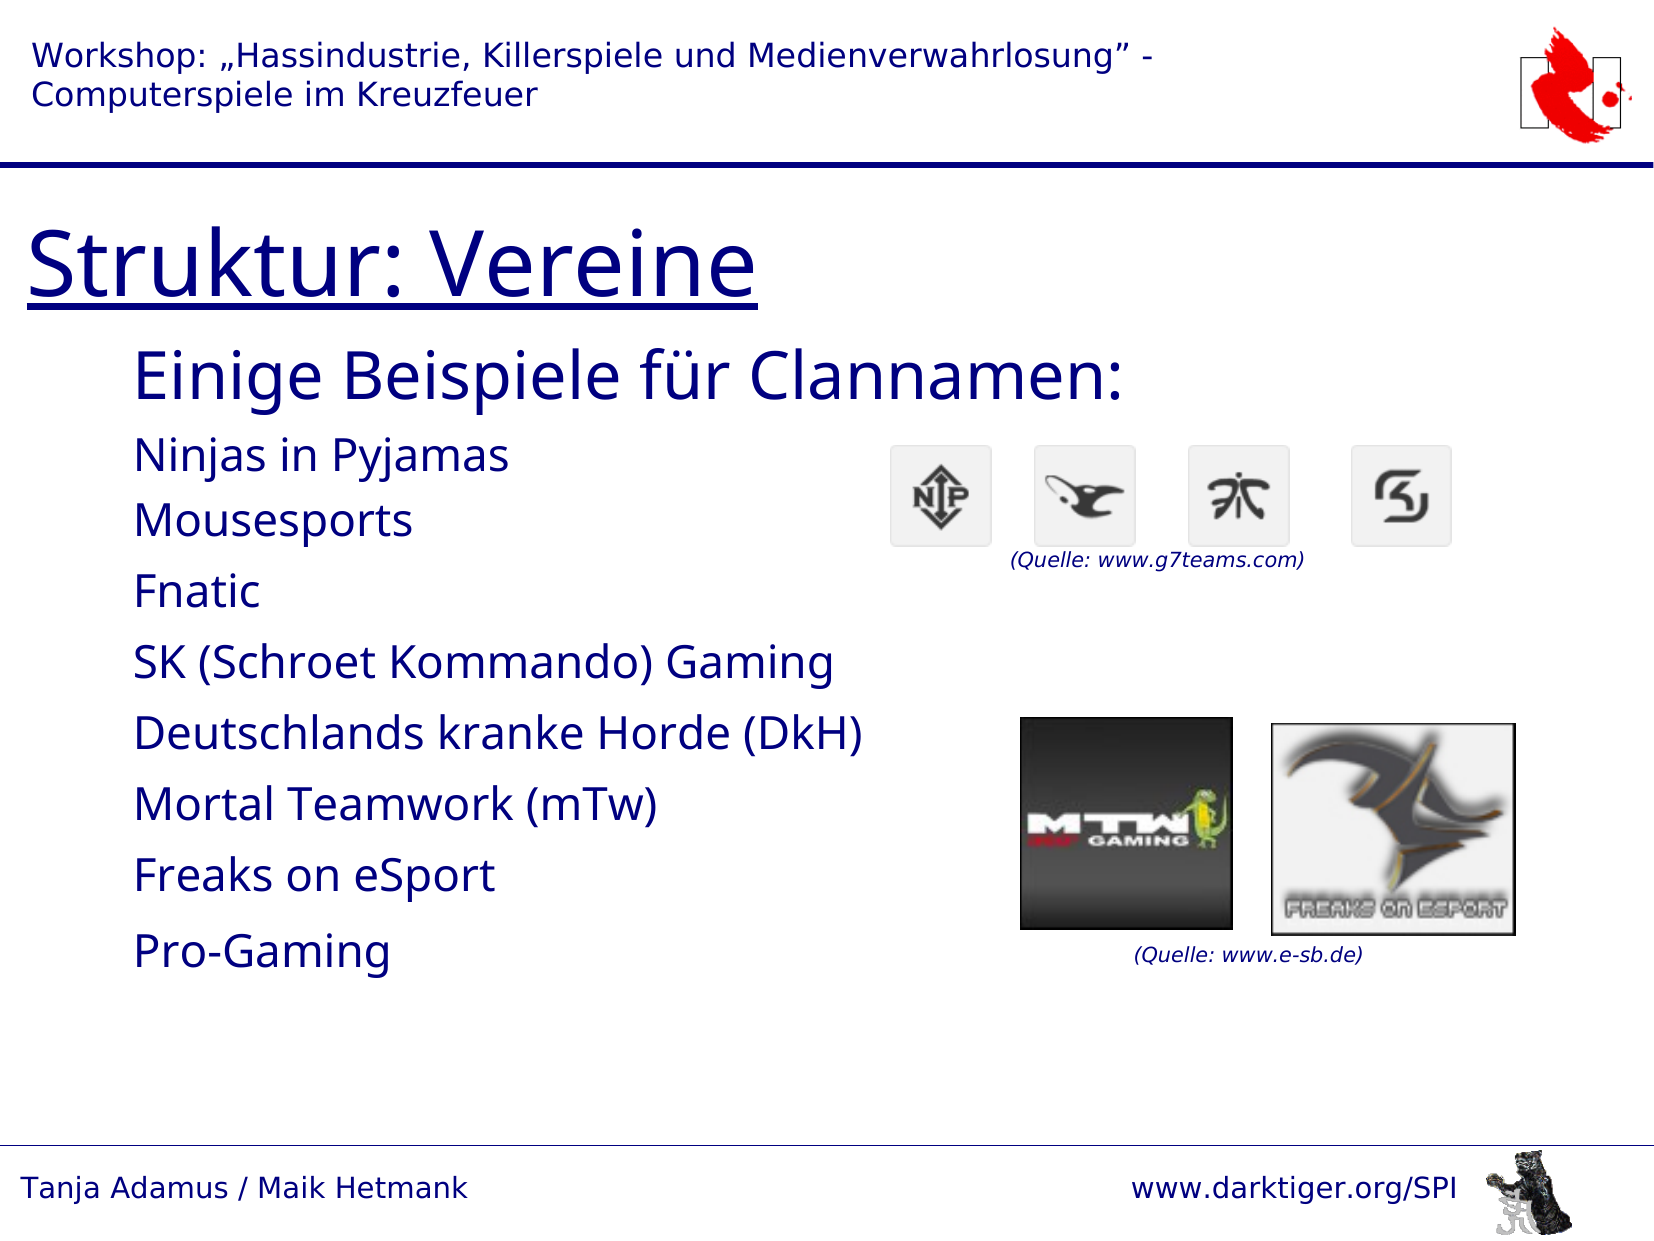

Workshop: „Hassindustrie, Killerspiele und Medienverwahrlosung” - Computerspiele im Kreuzfeuer
Struktur: Vereine
Einige Beispiele für Clannamen:
Ninjas in Pyjamas
Mousesports
(Quelle: www.g7teams.com)
Fnatic
SK (Schroet Kommando) Gaming
Deutschlands kranke Horde (DkH)
Mortal Teamwork (mTw)
Freaks on eSport
Pro-Gaming
(Quelle: www.e-sb.de)